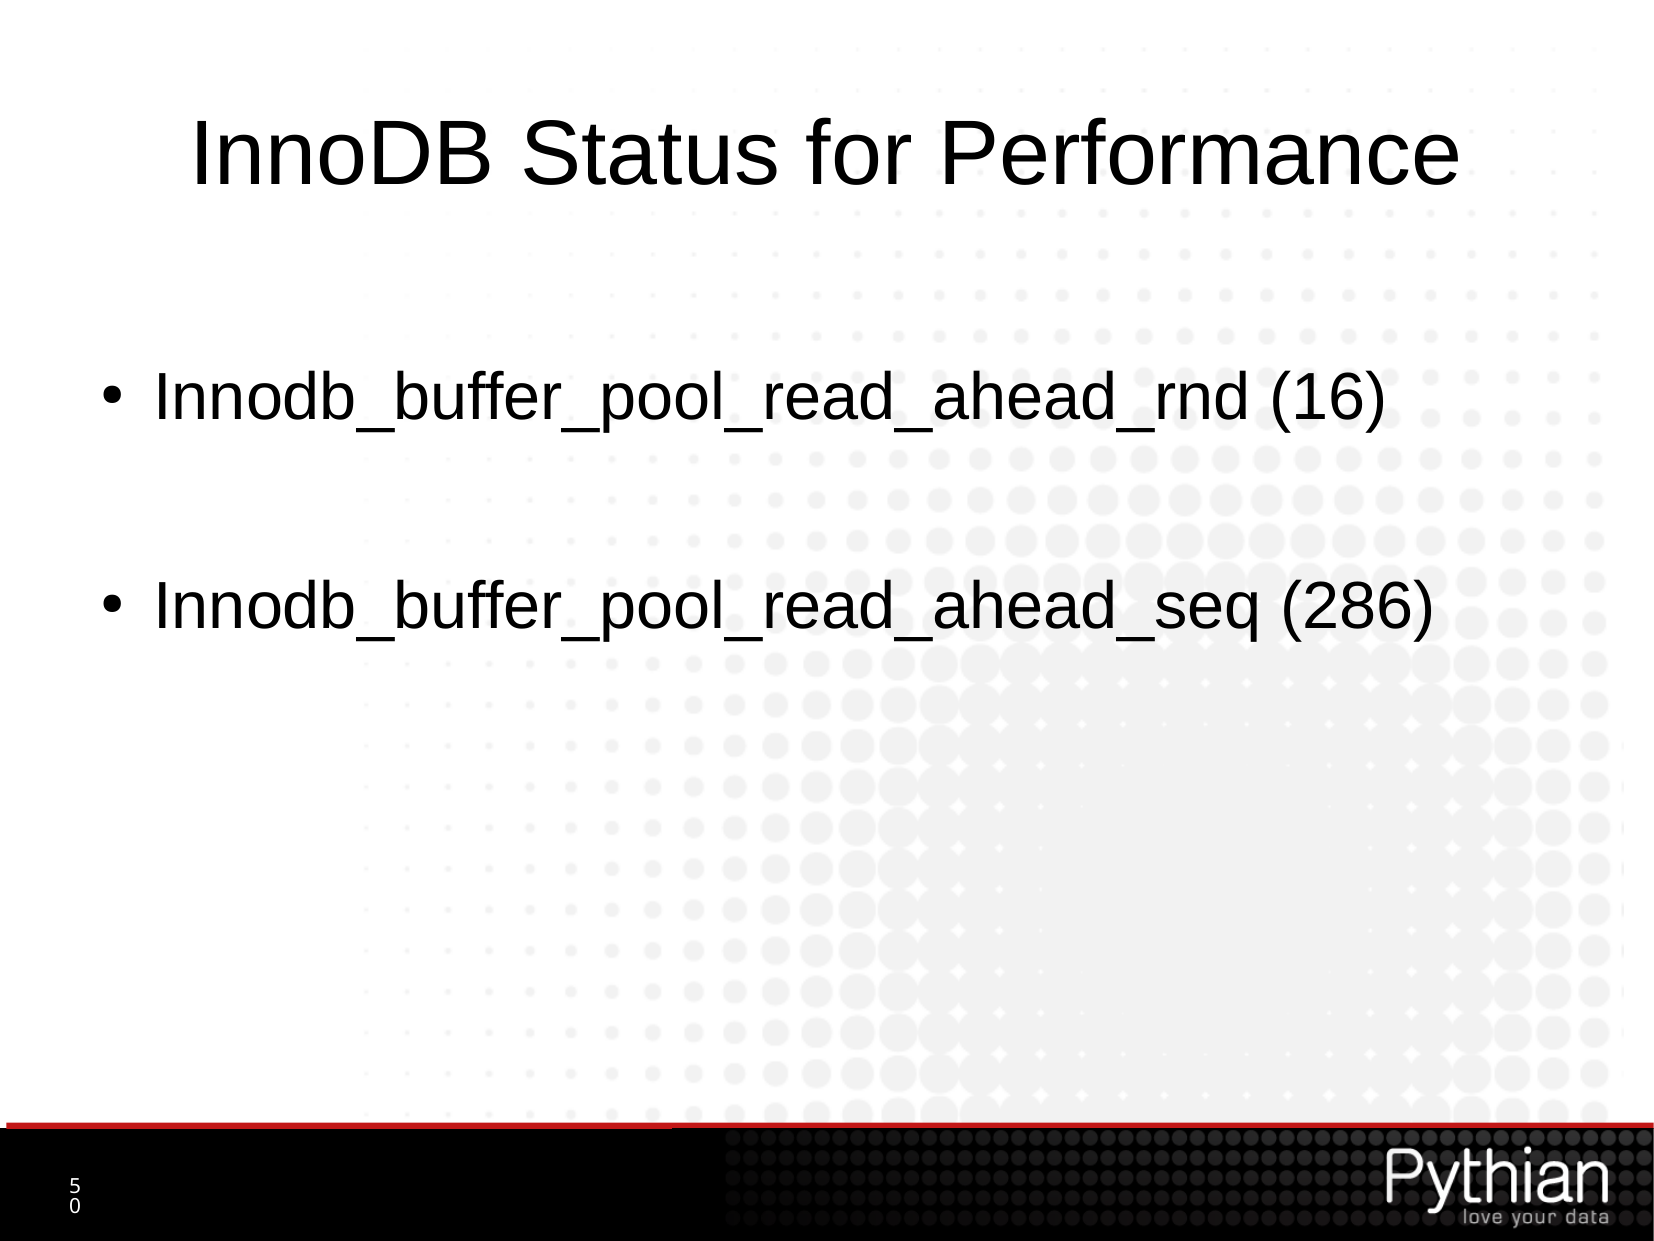

# InnoDB Status for Performance
Innodb_buffer_pool_read_ahead_rnd (16)
Innodb_buffer_pool_read_ahead_seq (286)